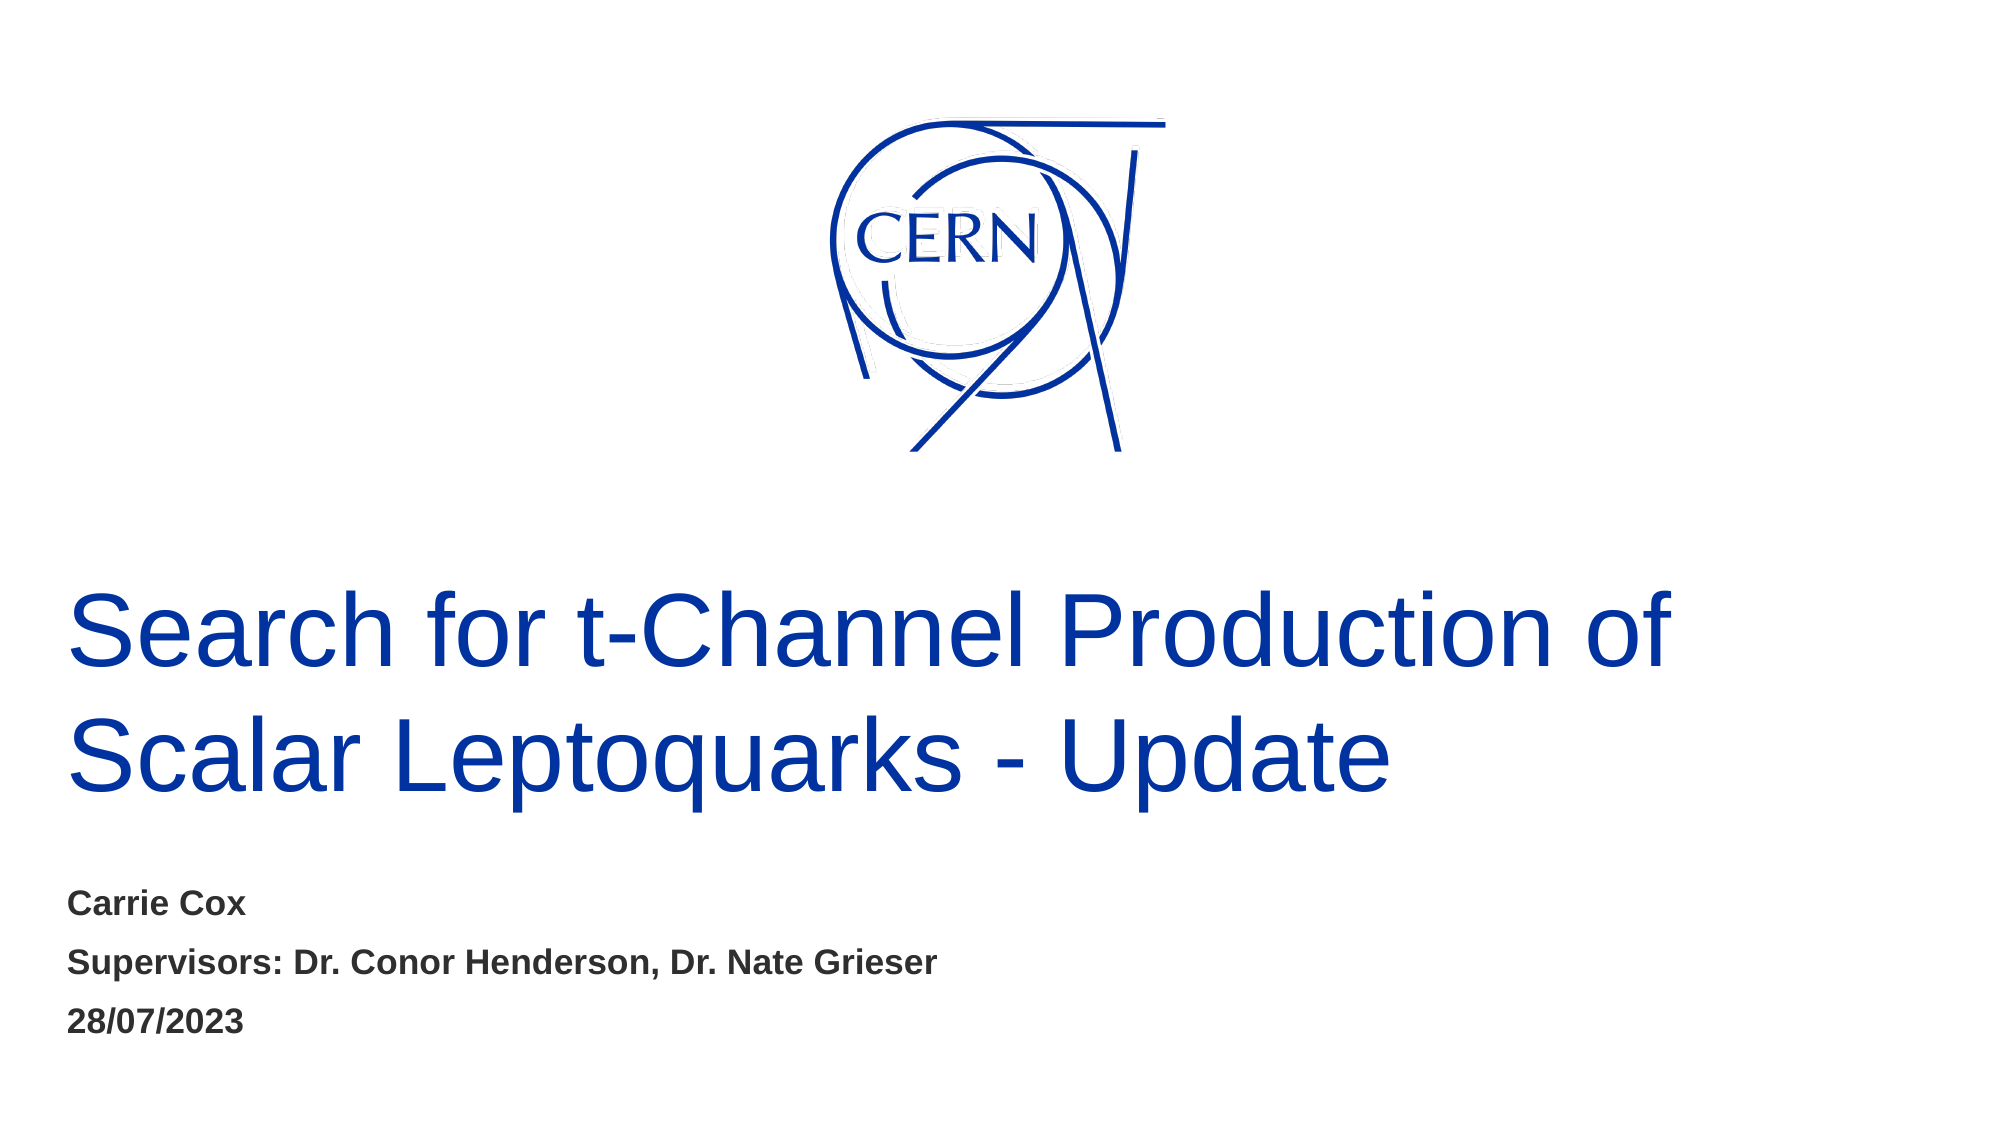

# Search for t-Channel Production of Scalar Leptoquarks - Update
Carrie Cox
Supervisors: Dr. Conor Henderson, Dr. Nate Grieser
28/07/2023